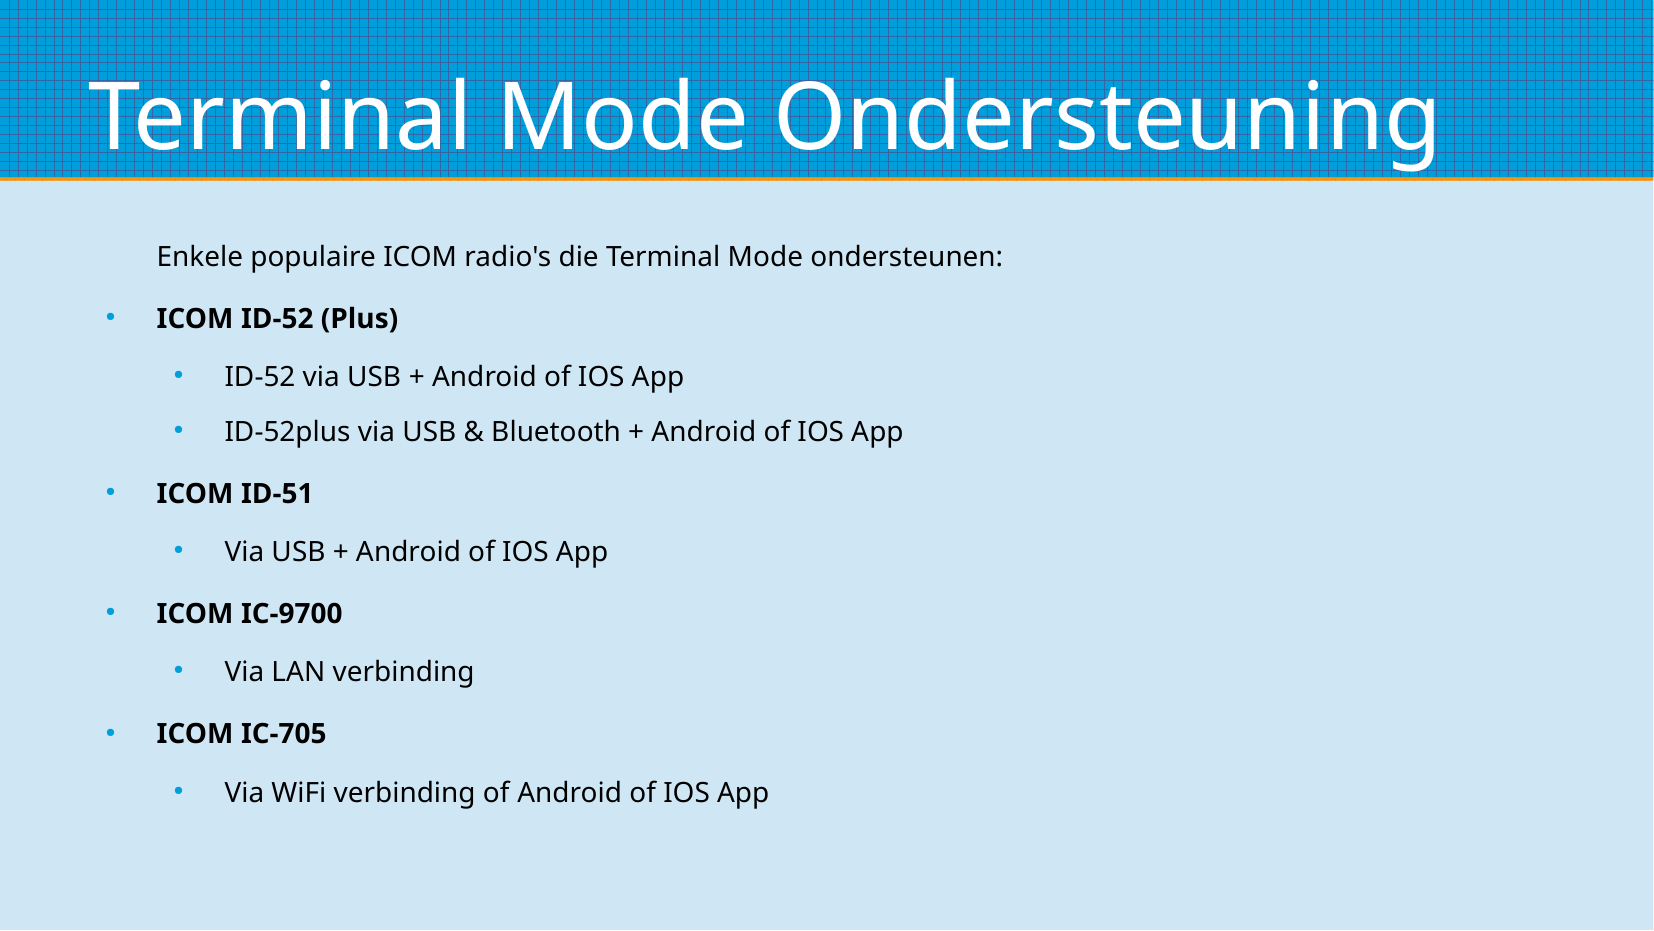

# Terminal Mode Ondersteuning
Enkele populaire ICOM radio's die Terminal Mode ondersteunen:
ICOM ID-52 (Plus)
ID-52 via USB + Android of IOS App
ID-52plus via USB & Bluetooth + Android of IOS App
ICOM ID-51
Via USB + Android of IOS App
ICOM IC-9700
Via LAN verbinding
ICOM IC-705
Via WiFi verbinding of Android of IOS App